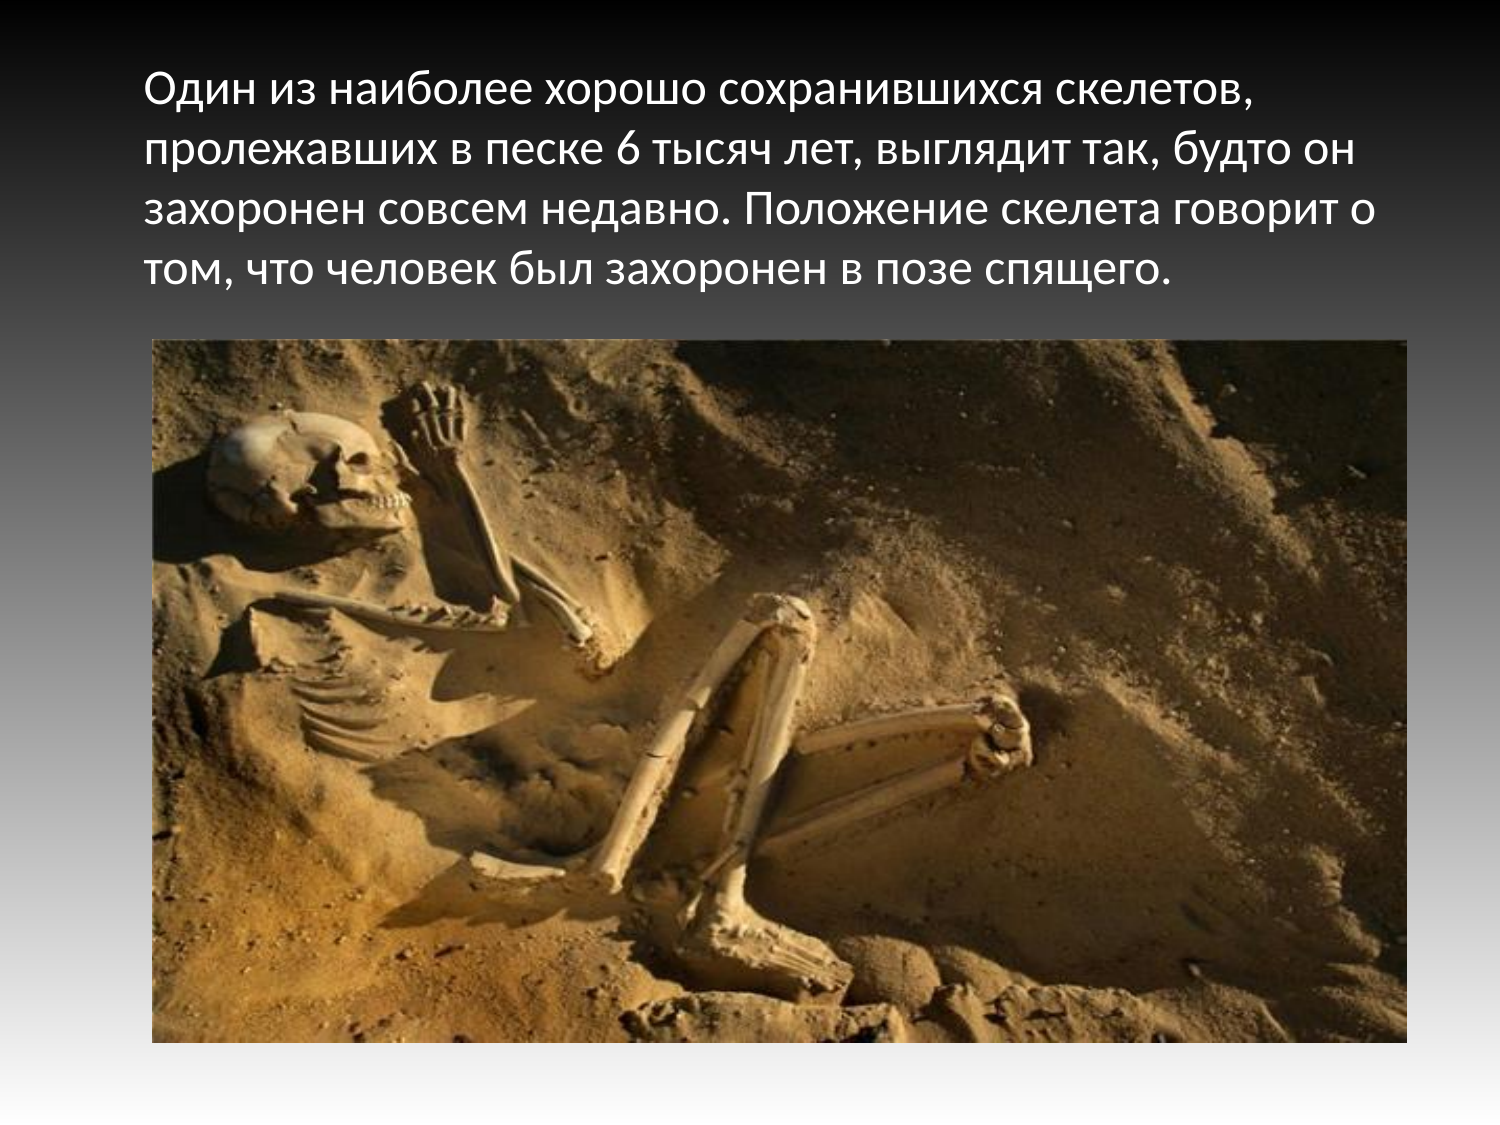

Один из наиболее хорошо сохранившихся скелетов, пролежавших в песке 6 тысяч лет, выглядит так, будто он захоронен совсем недавно. Положение скелета говорит о том, что человек был захоронен в позе спящего.